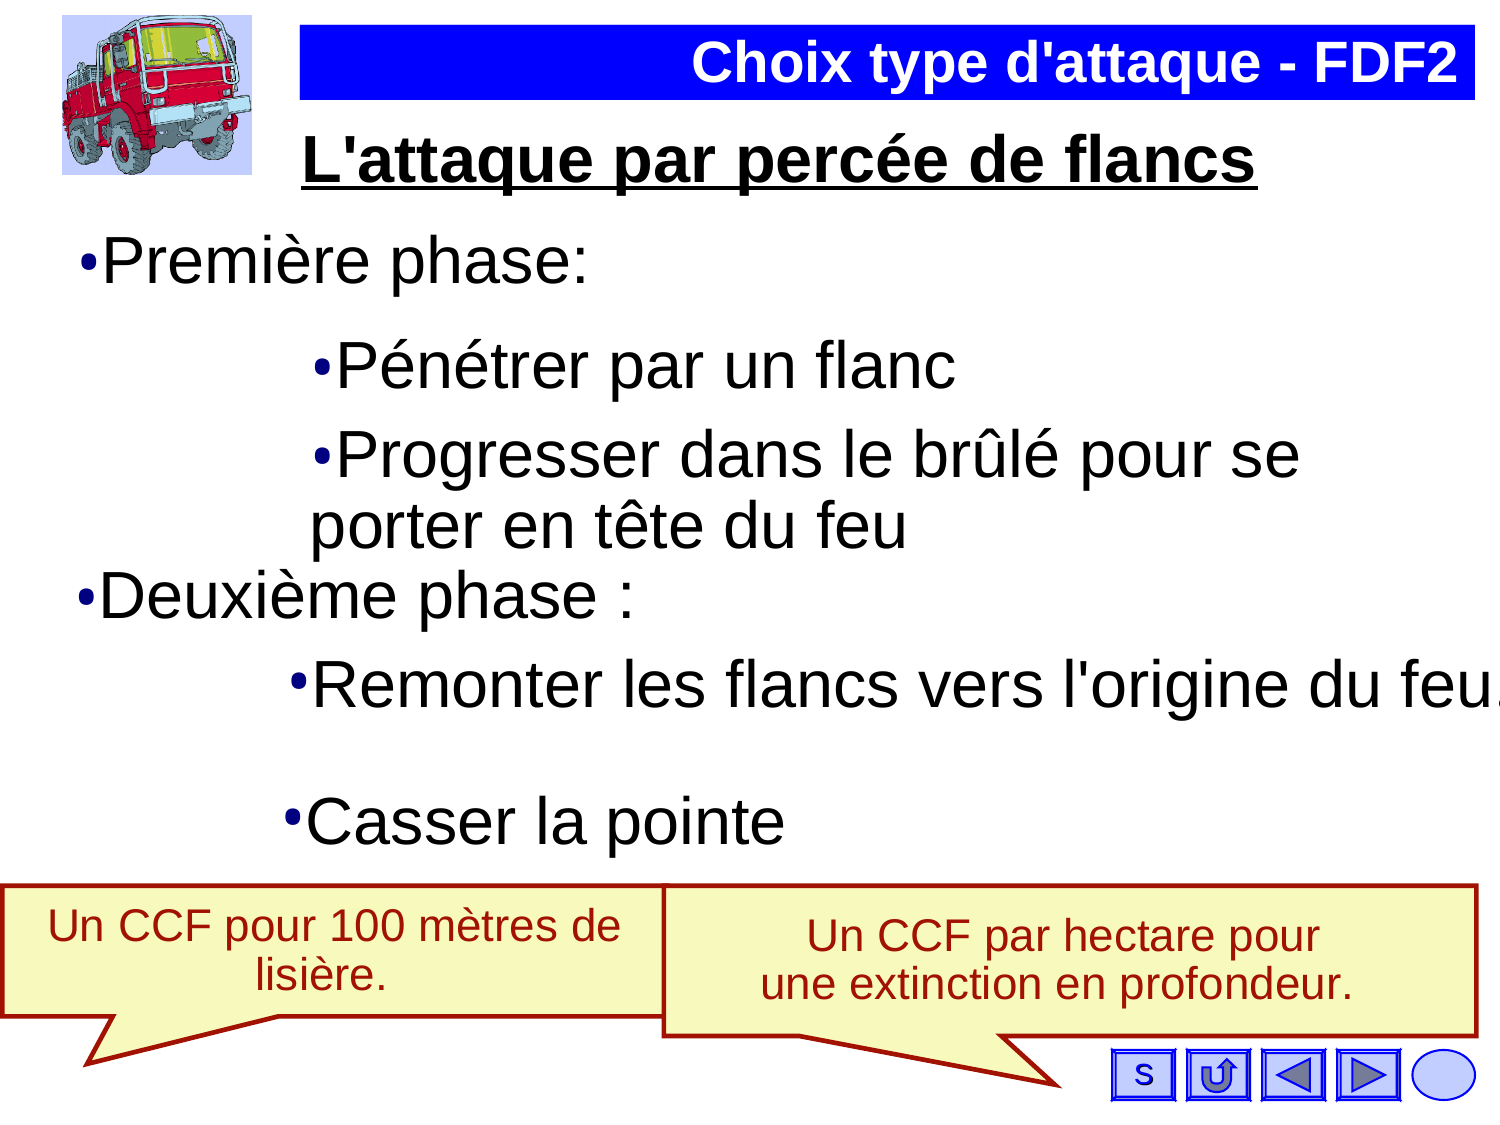

Choix type d'attaque - FDF2
L'attaque par percée de flancs
Première phase:
Pénétrer par un flanc
Progresser dans le brûlé pour se porter en tête du feu
Deuxième phase :
Remonter les flancs vers l'origine du feu.
Casser la pointe
Un CCF pour 100 mètres de lisière.
Un CCF par hectare pour
une extinction en profondeur.